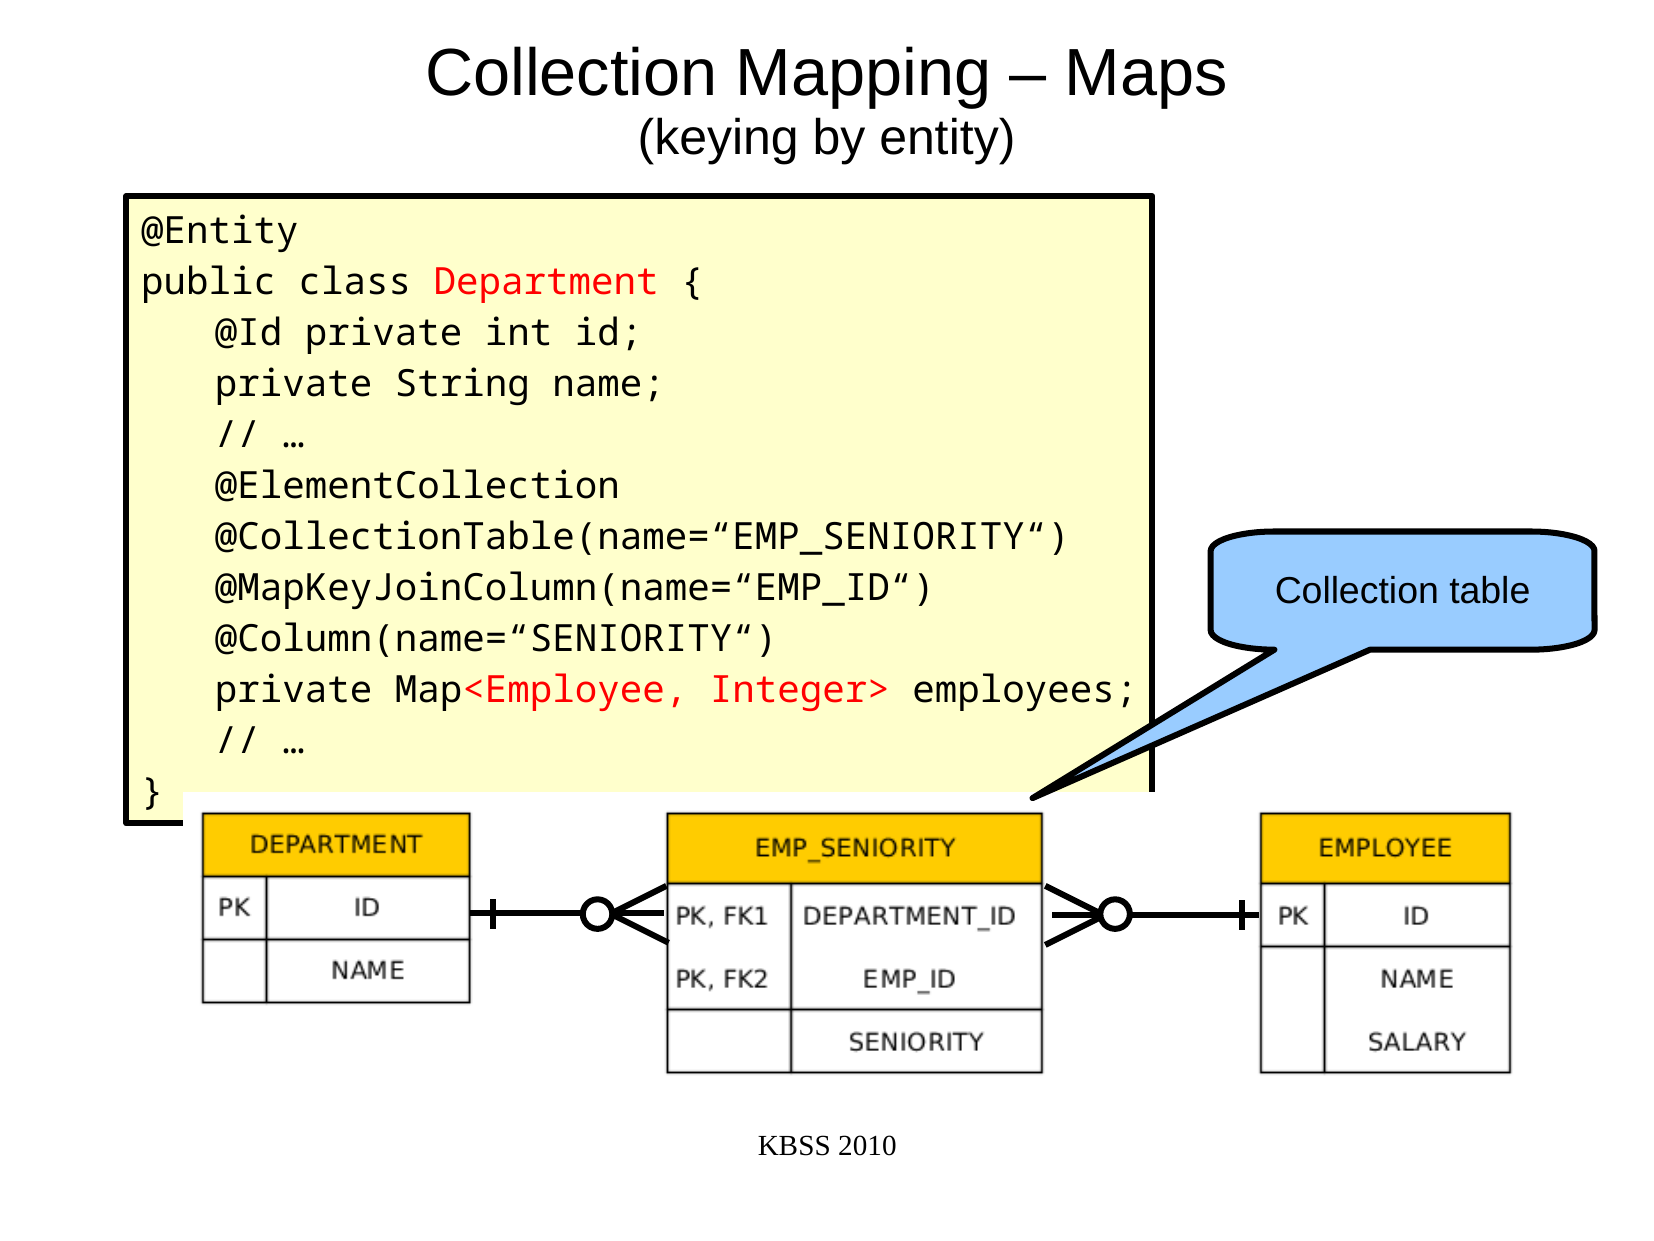

# Collection Mapping – Maps (keying by entity)
@Entity
public class Department {
	@Id private int id;
	private String name;
	// …
	@ElementCollection
	@CollectionTable(name=“EMP_SENIORITY“)
	@MapKeyJoinColumn(name=“EMP_ID“)
	@Column(name=“SENIORITY“)
	private Map<Employee, Integer> employees;
	// …
}
Collection table
KBSS 2010